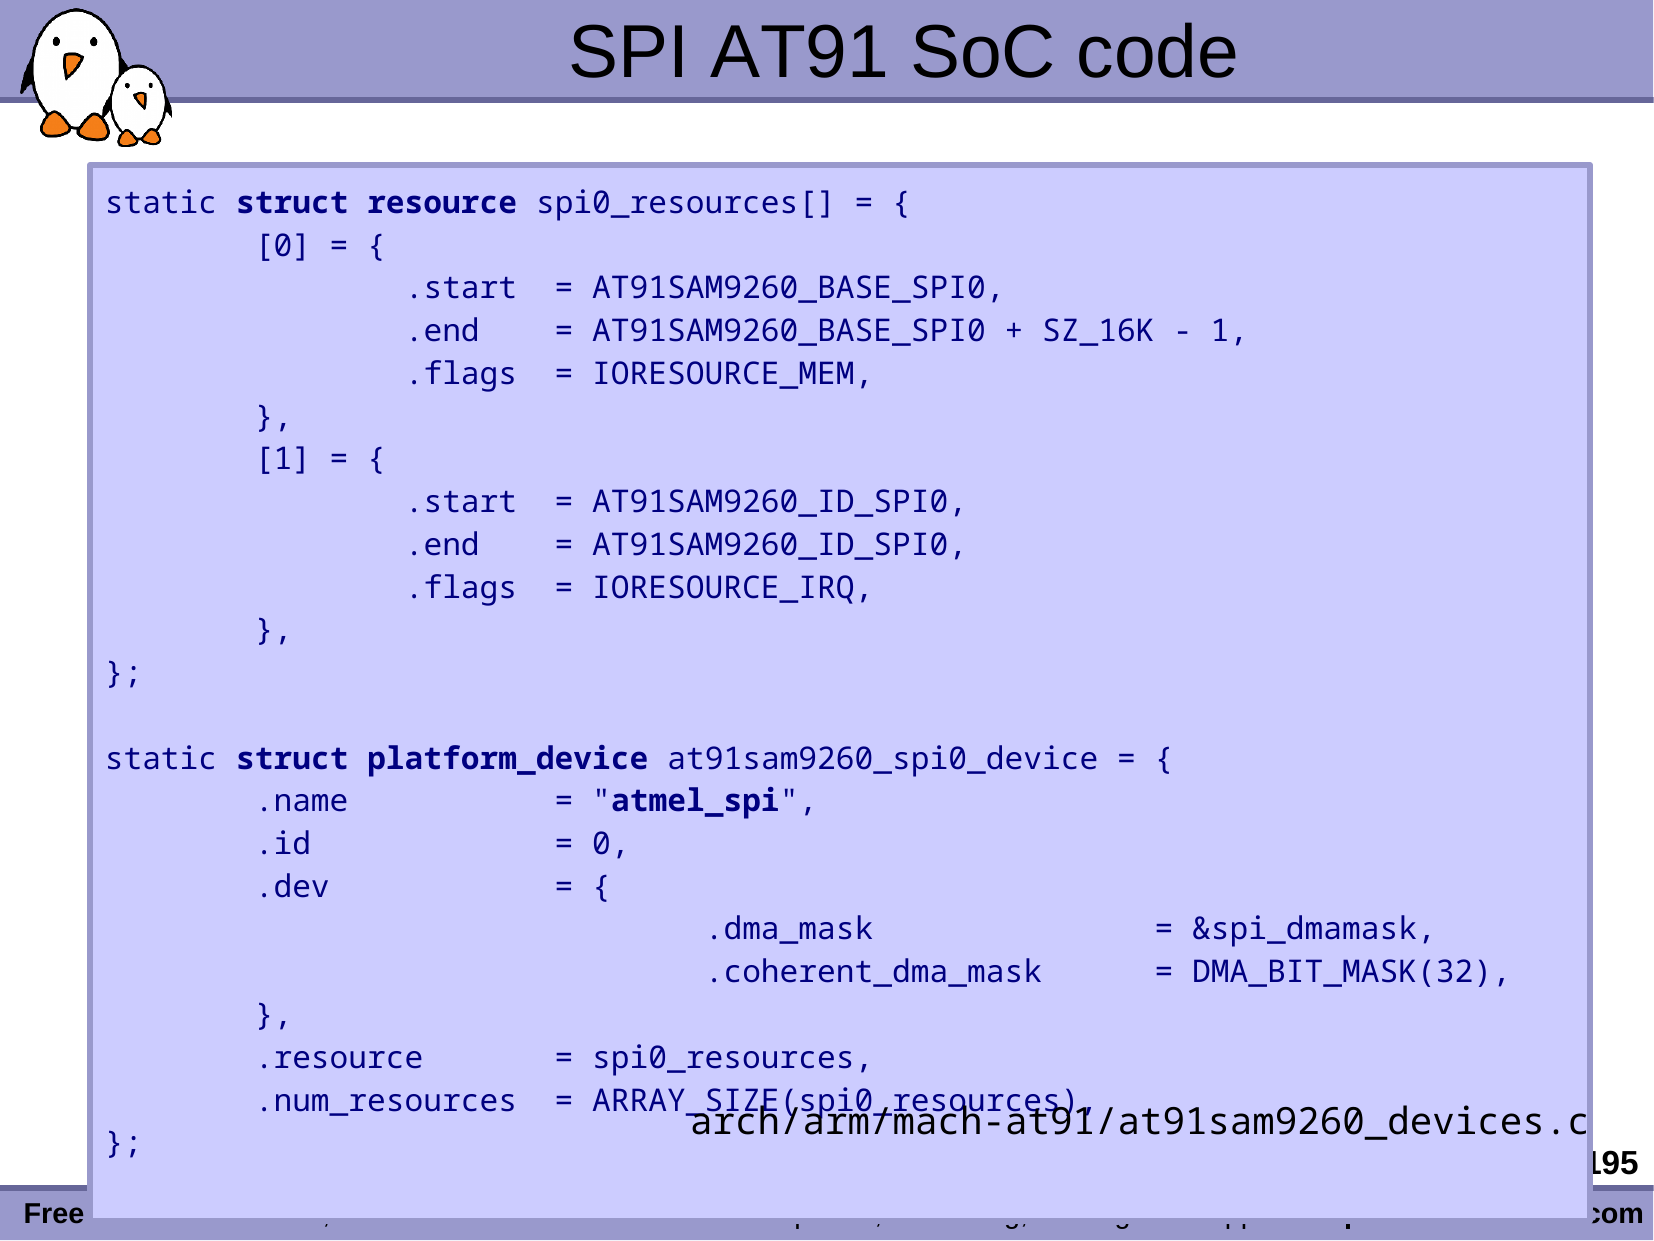

# SPI AT91 SoC code
static struct resource spi0_resources[] = {
 [0] = {
 .start = AT91SAM9260_BASE_SPI0,
 .end = AT91SAM9260_BASE_SPI0 + SZ_16K - 1,
 .flags = IORESOURCE_MEM,
 },
 [1] = {
 .start = AT91SAM9260_ID_SPI0,
 .end = AT91SAM9260_ID_SPI0,
 .flags = IORESOURCE_IRQ,
 },
};
static struct platform_device at91sam9260_spi0_device = {
 .name = "atmel_spi",
 .id = 0,
 .dev = {
 .dma_mask = &spi_dmamask,
 .coherent_dma_mask = DMA_BIT_MASK(32),
 },
 .resource = spi0_resources,
 .num_resources = ARRAY_SIZE(spi0_resources),
};
arch/arm/mach-at91/at91sam9260_devices.c